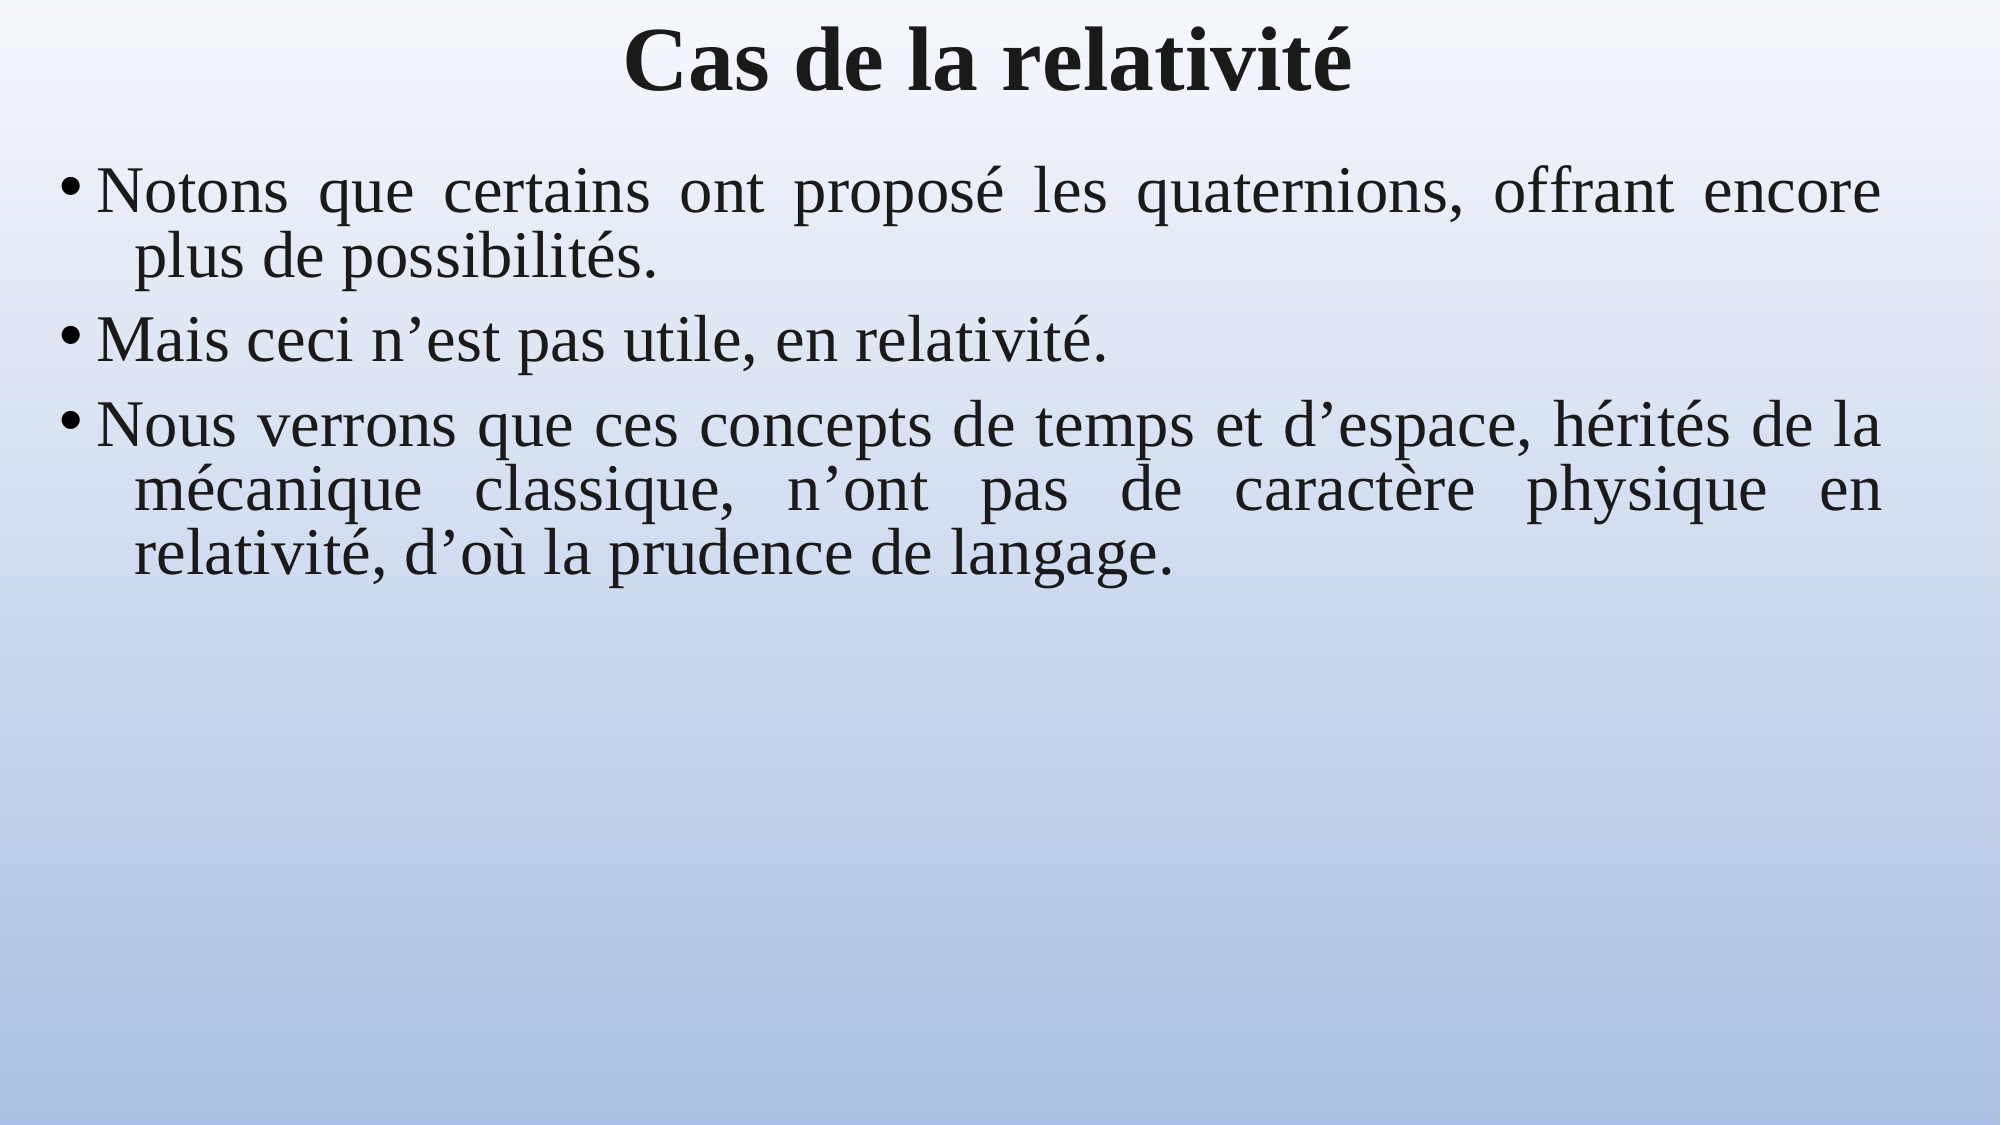

# Cas de la relativité
Notons que certains ont proposé les quaternions, offrant encore plus de possibilités.
Mais ceci n’est pas utile, en relativité.
Nous verrons que ces concepts de temps et d’espace, hérités de la mécanique classique, n’ont pas de caractère physique en relativité, d’où la prudence de langage.